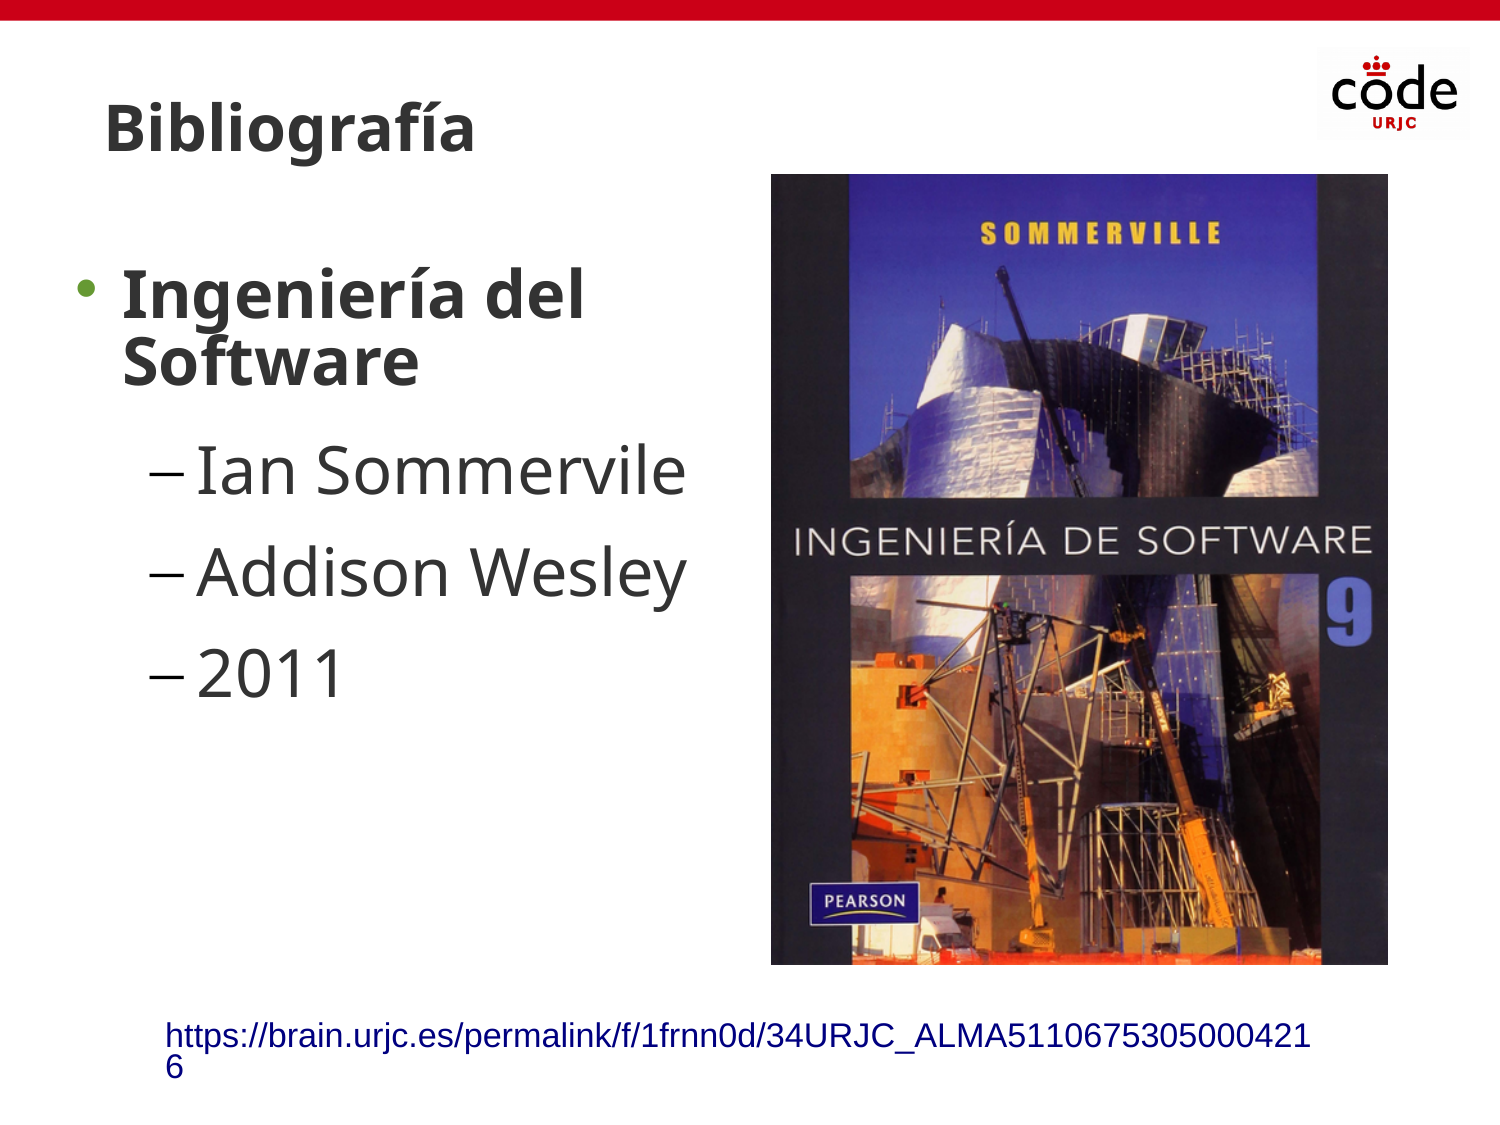

# Bibliografía
Ingeniería del Software
Ian Sommervile
Addison Wesley
2011
https://brain.urjc.es/permalink/f/1frnn0d/34URJC_ALMA51106753050004216